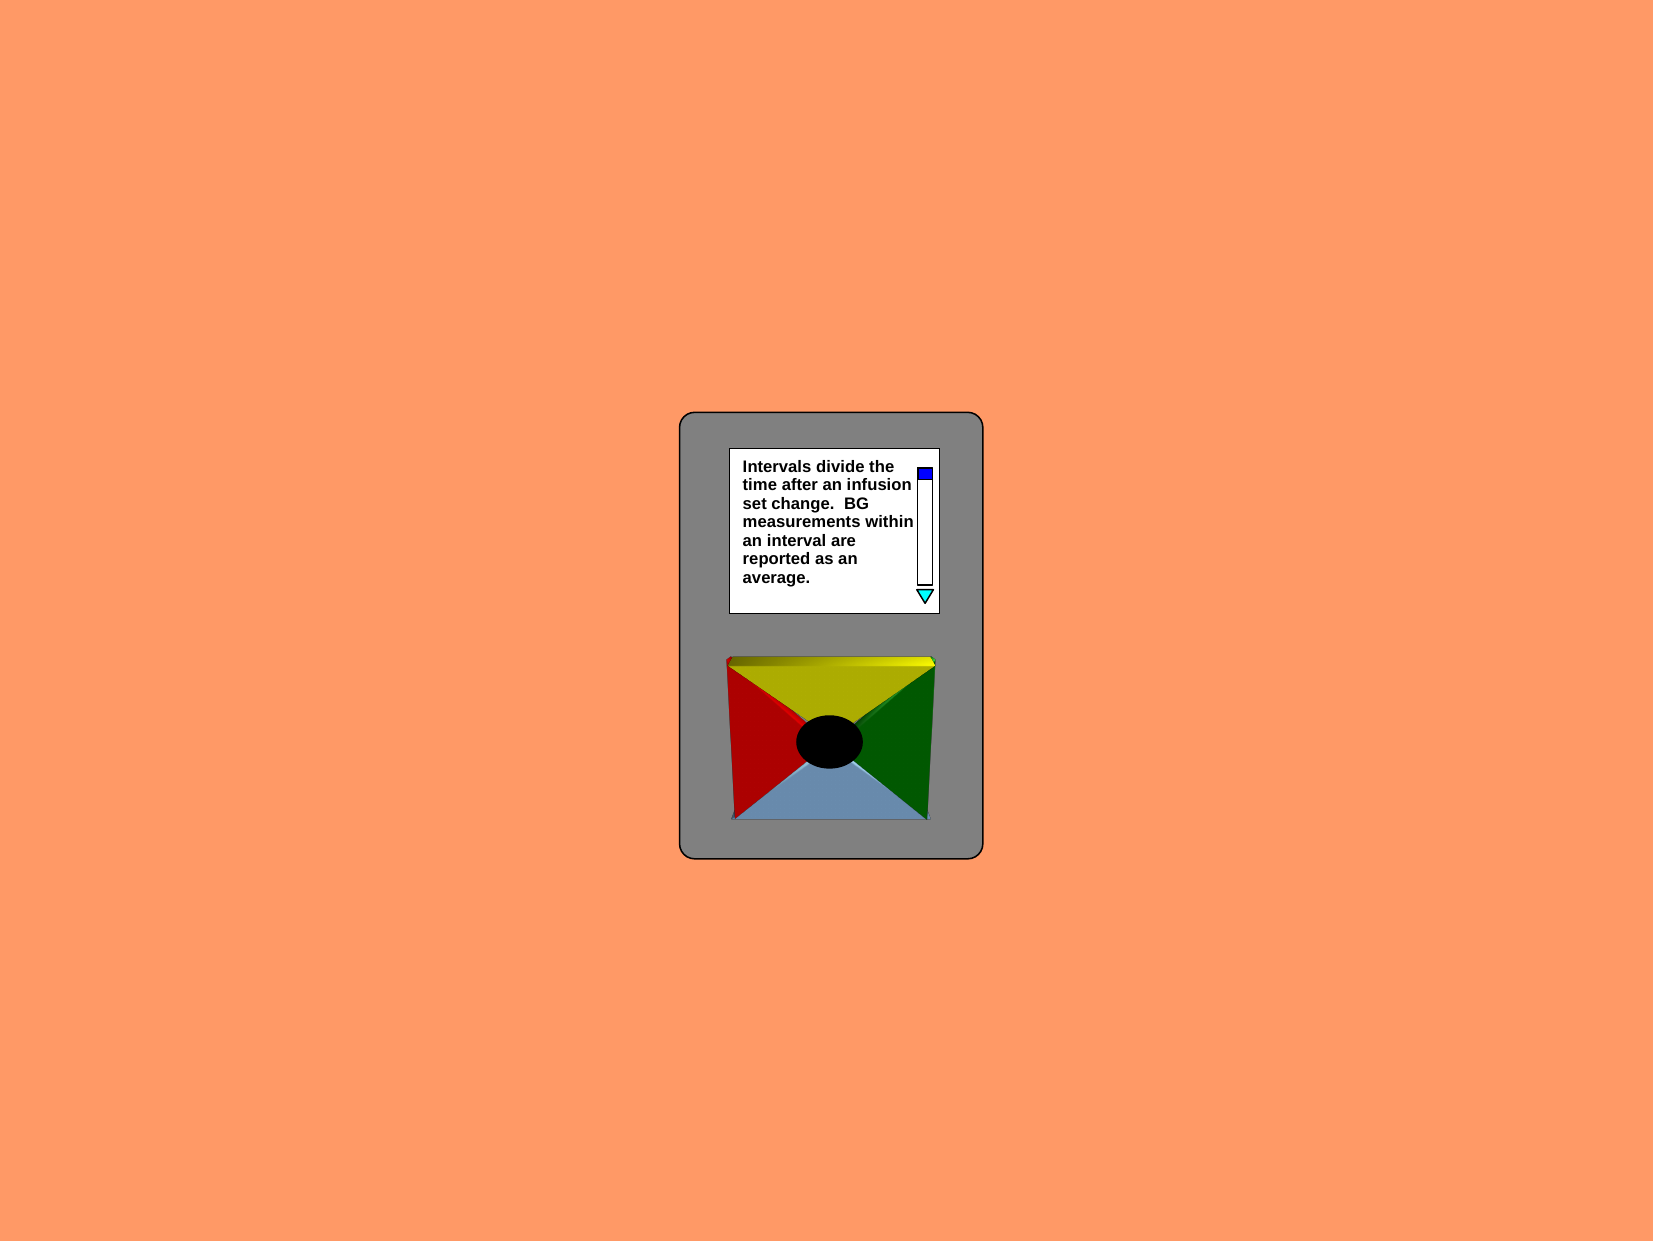

Intervals divide the time after an infusion set change. BG measurements within an interval are reported as an average.